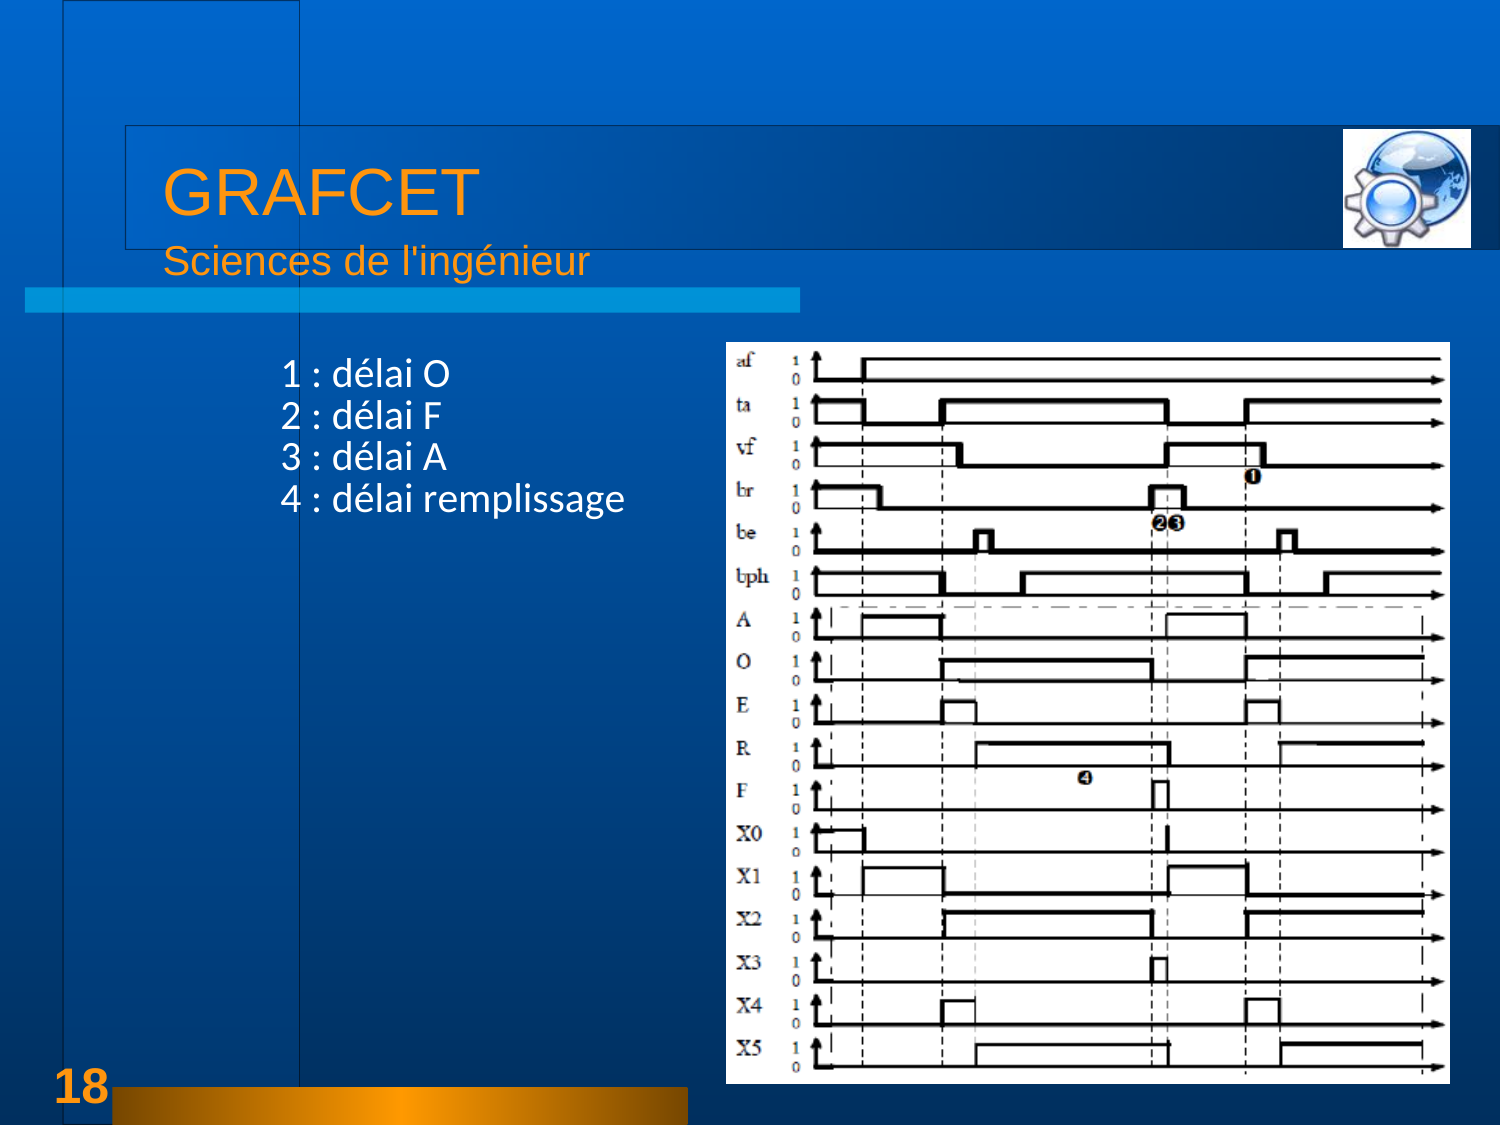

1 : délai O
2 : délai F
3 : délai A
4 : délai remplissage